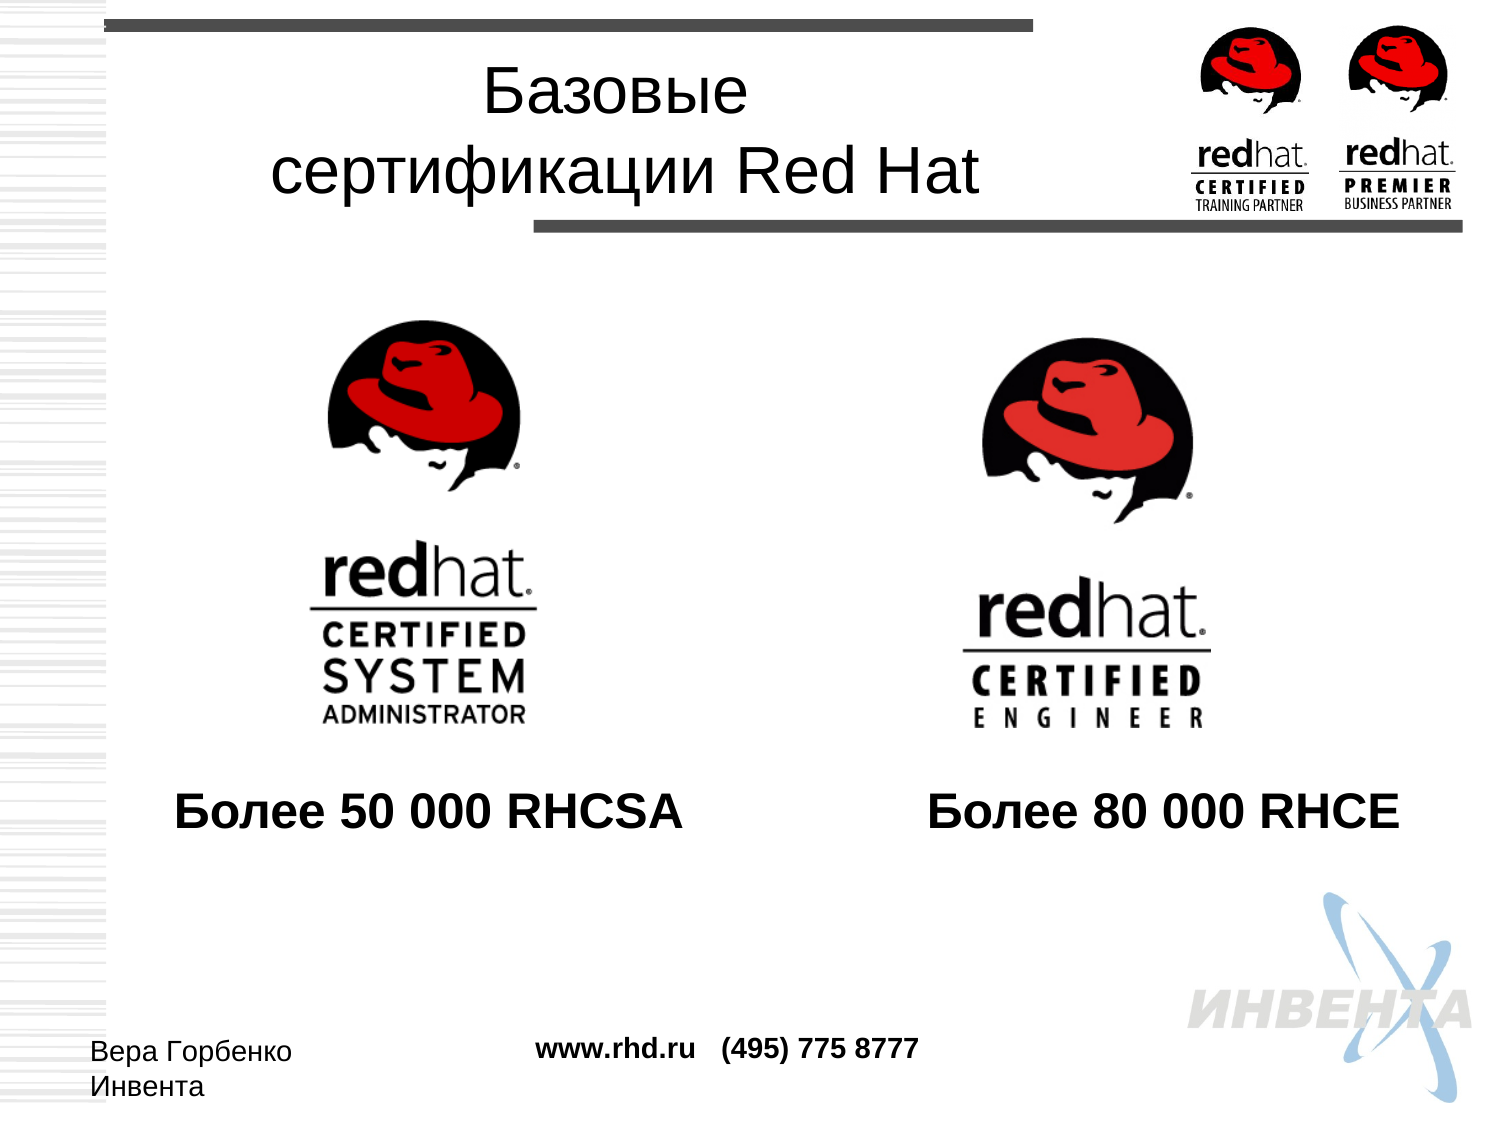

Более 50 000 RHCSA
# Базовые сертификации Red Hat
	Более 80 000 RHCE
Вера Горбенко
Инвента
 www.rhd.ru (495) 775 8777